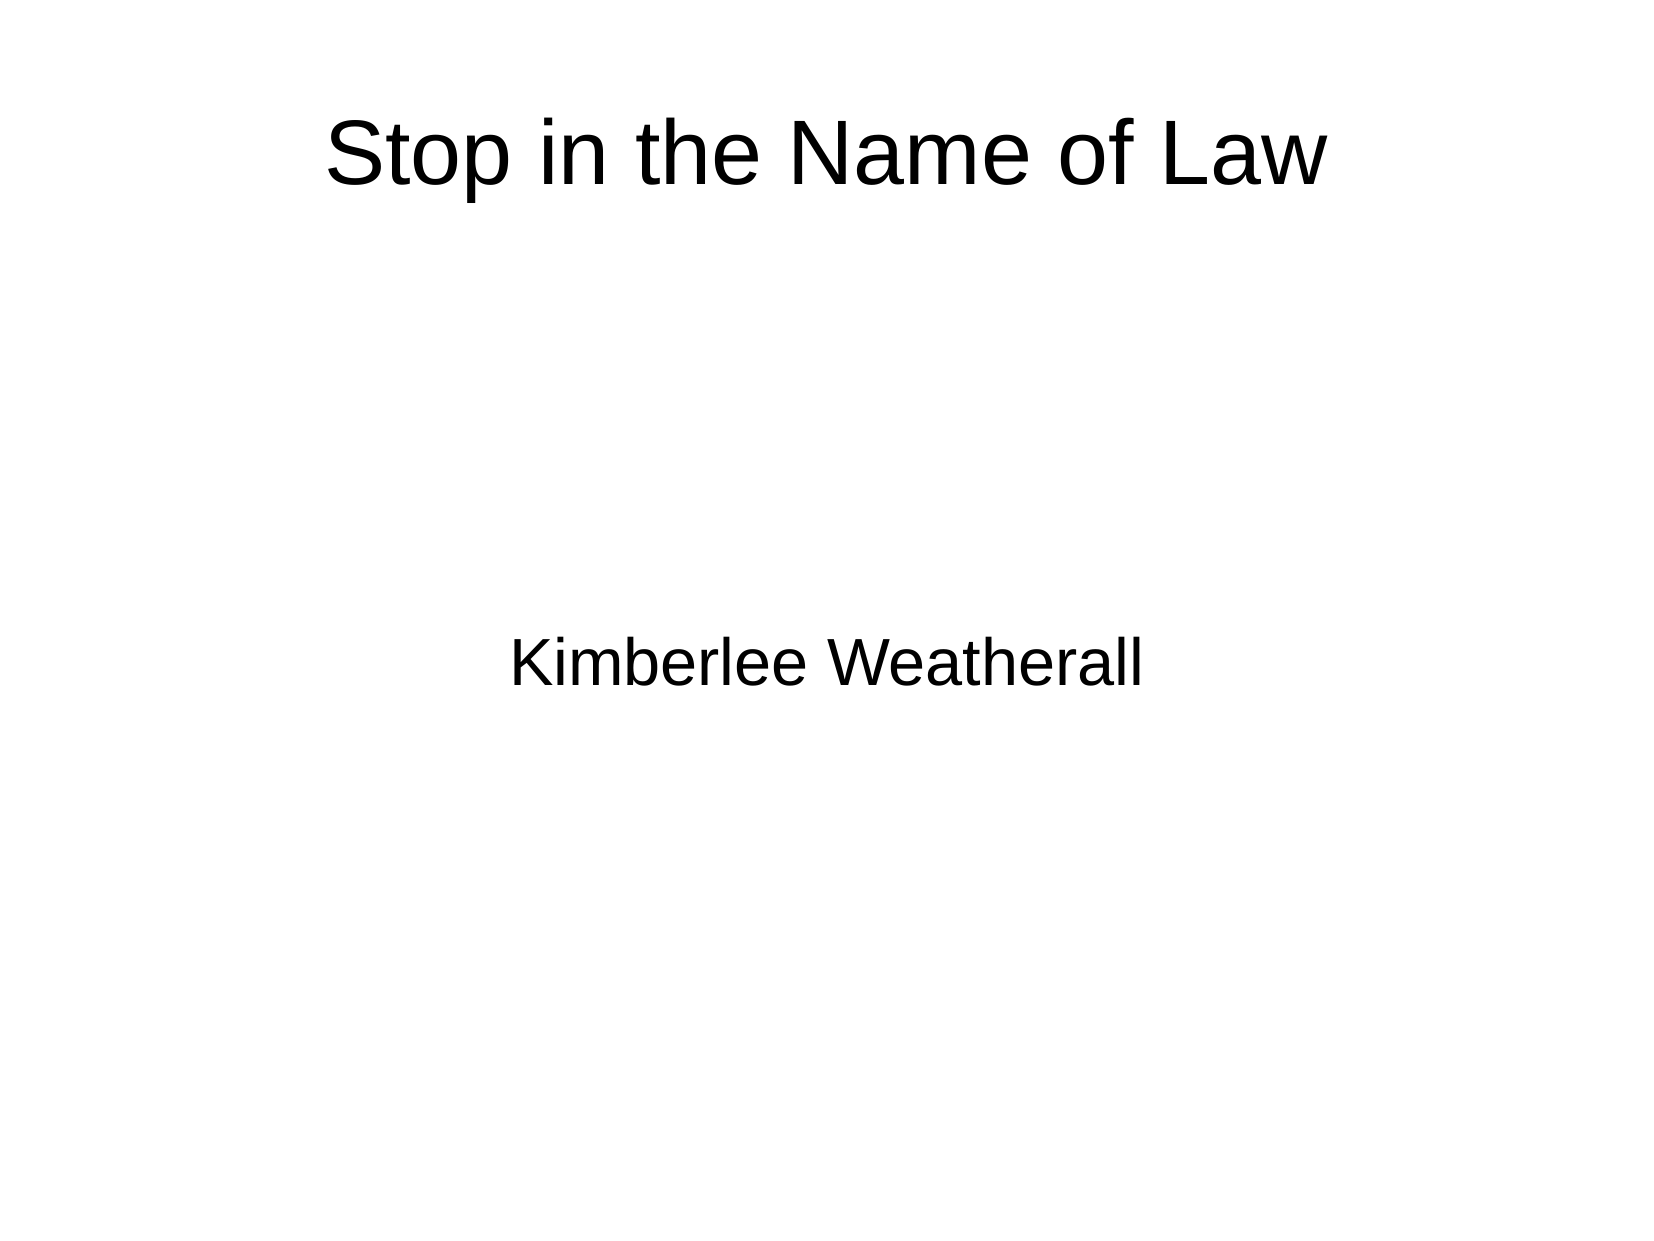

# Stop in the Name of Law
Kimberlee Weatherall